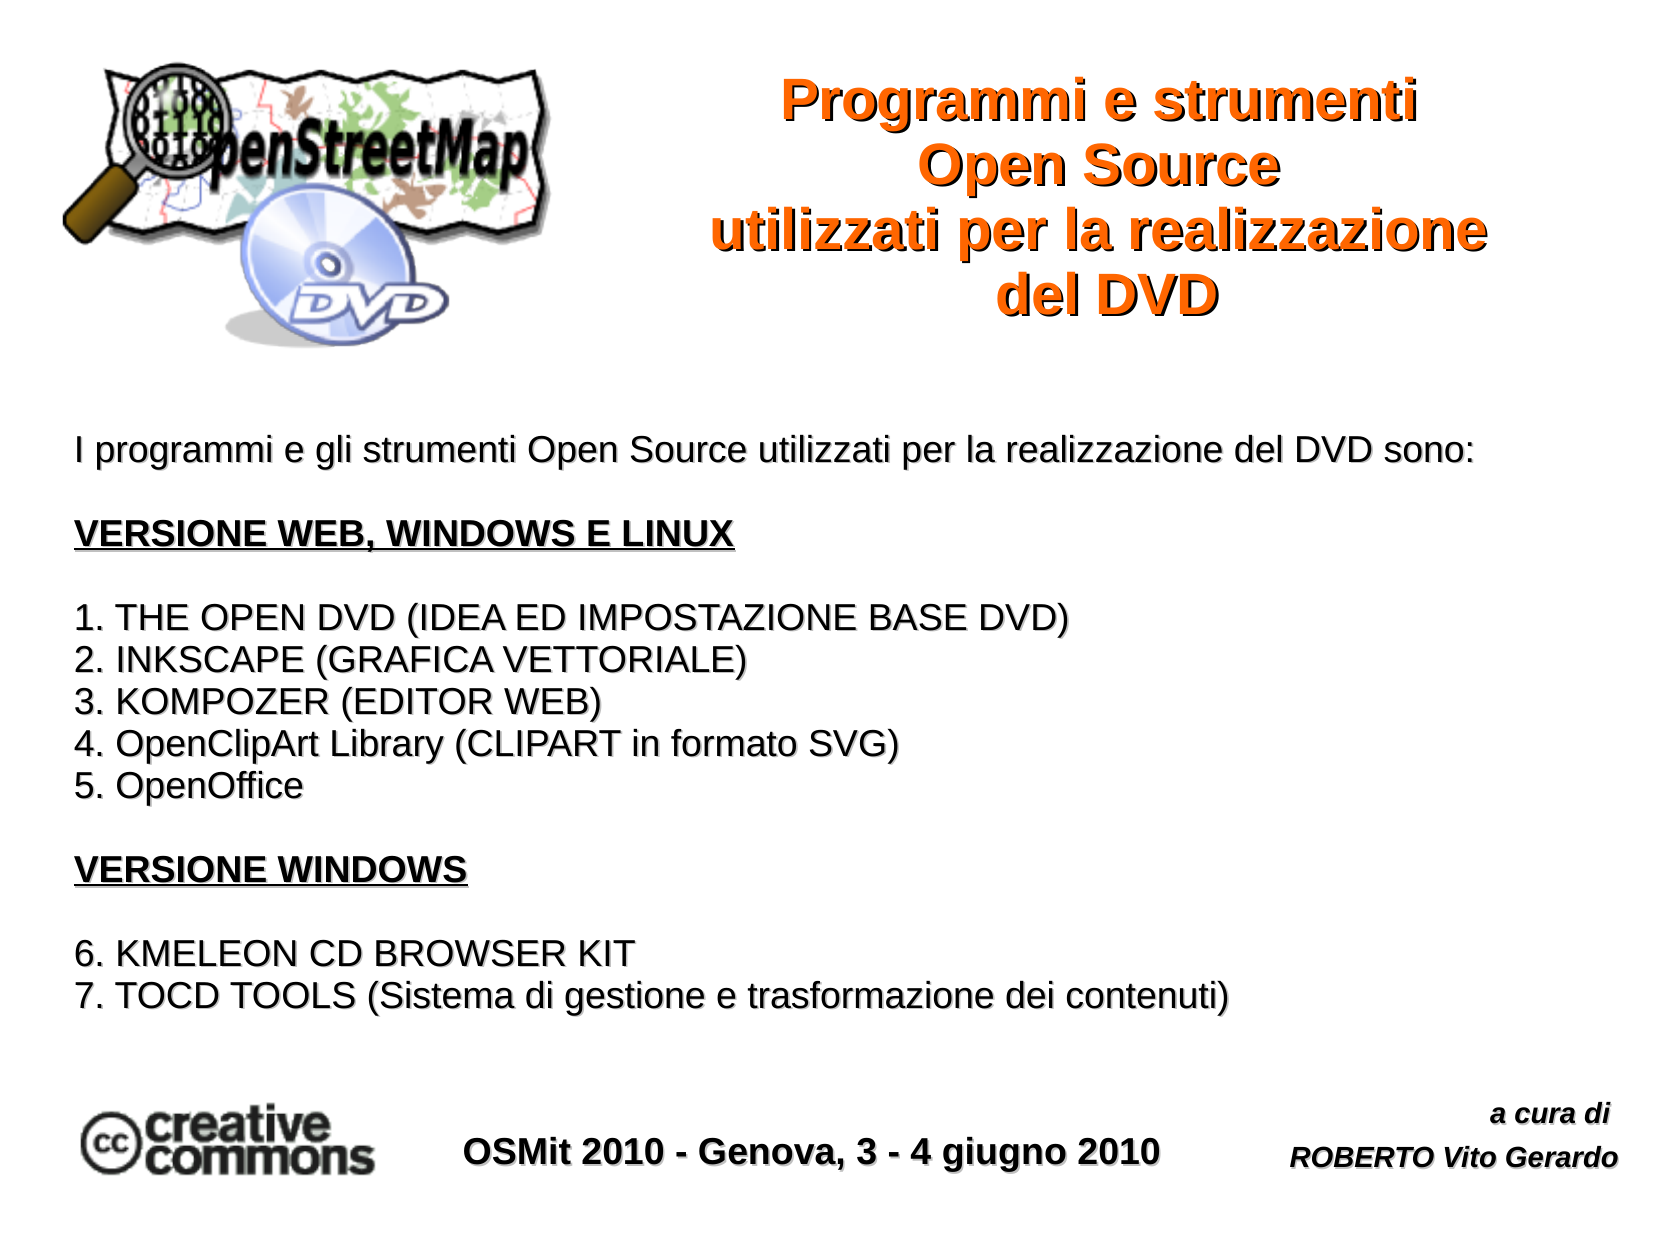

Programmi e strumenti
Open Source
utilizzati per la realizzazione
del DVD
I programmi e gli strumenti Open Source utilizzati per la realizzazione del DVD sono:
VERSIONE WEB, WINDOWS E LINUX
1. THE OPEN DVD (IDEA ED IMPOSTAZIONE BASE DVD)
2. INKSCAPE (GRAFICA VETTORIALE)
3. KOMPOZER (EDITOR WEB)
4. OpenClipArt Library (CLIPART in formato SVG)
5. OpenOffice
VERSIONE WINDOWS
6. KMELEON CD BROWSER KIT
7. TOCD TOOLS (Sistema di gestione e trasformazione dei contenuti)
a cura di
 ROBERTO Vito Gerardo
OSMit 2010 - Genova, 3 - 4 giugno 2010